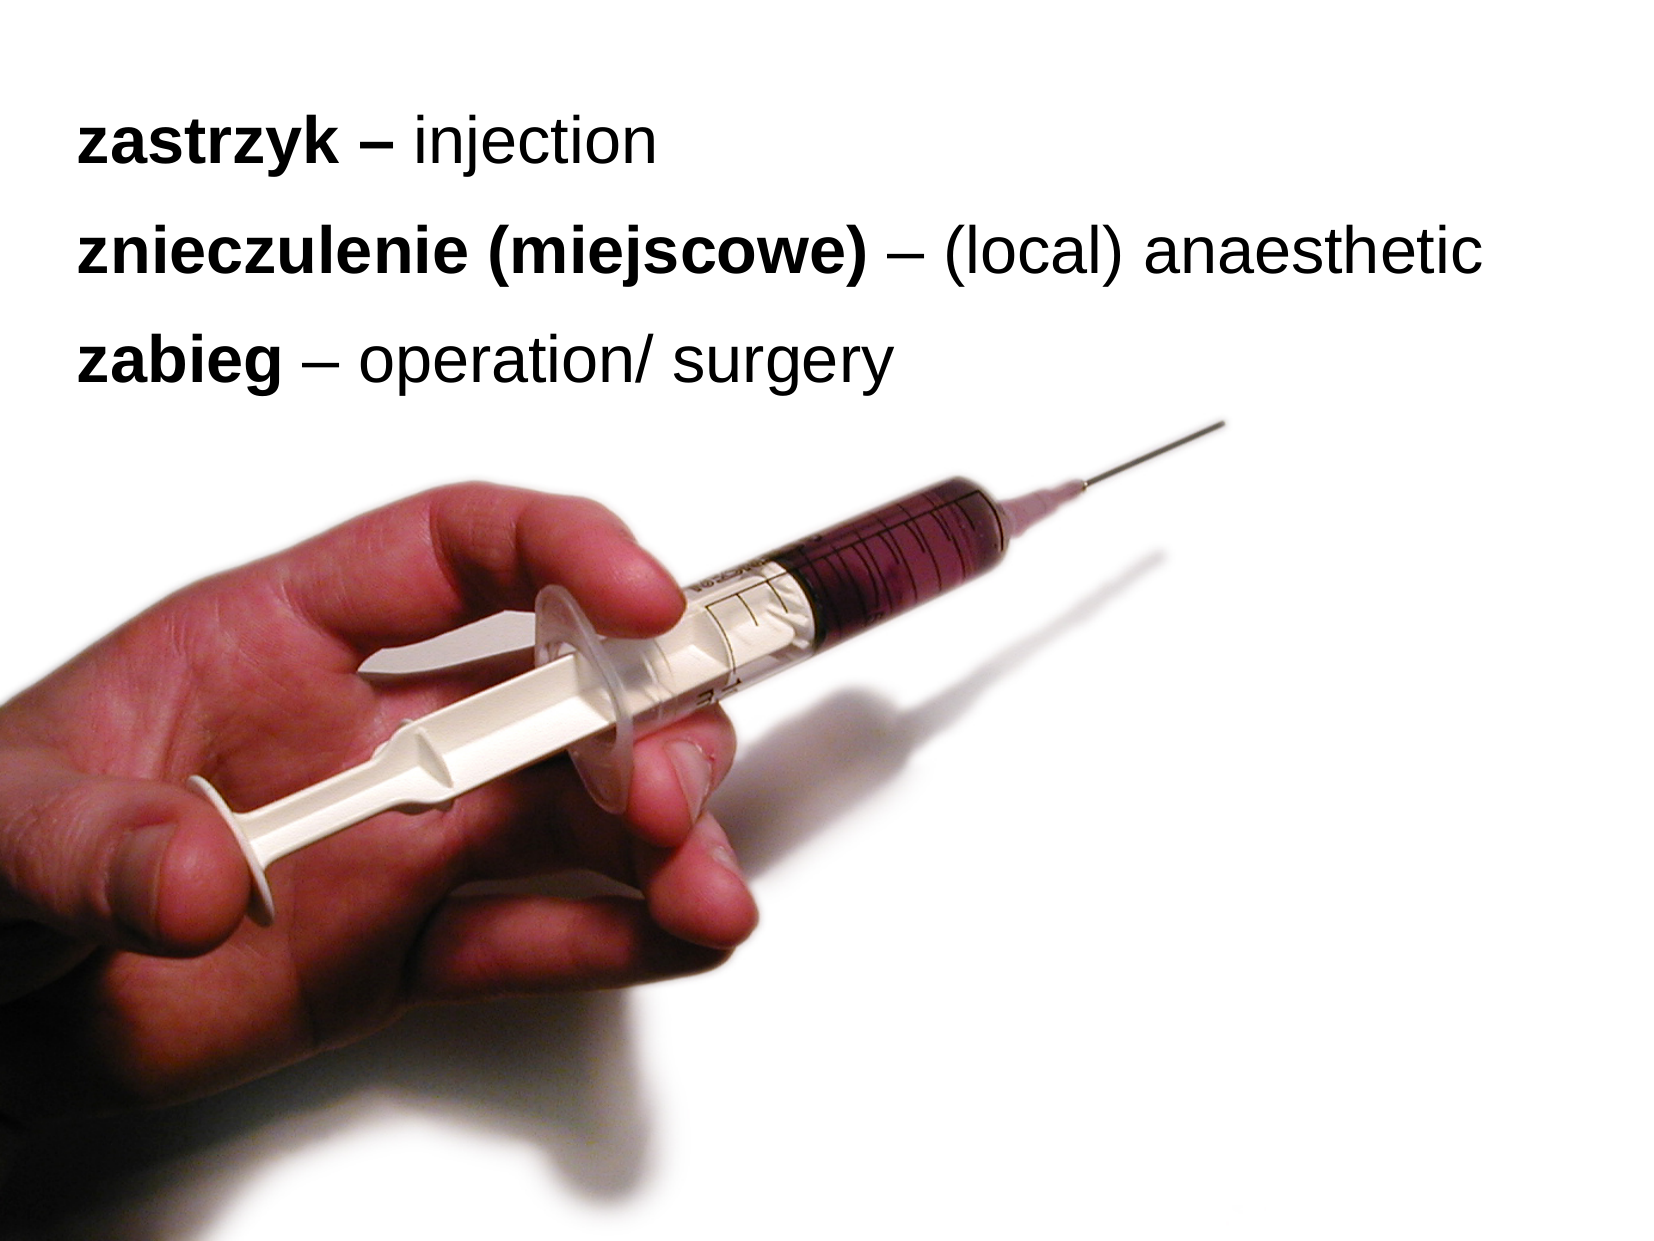

# zastrzyk – injection
znieczulenie (miejscowe) – (local) anaesthetic
zabieg – operation/ surgery